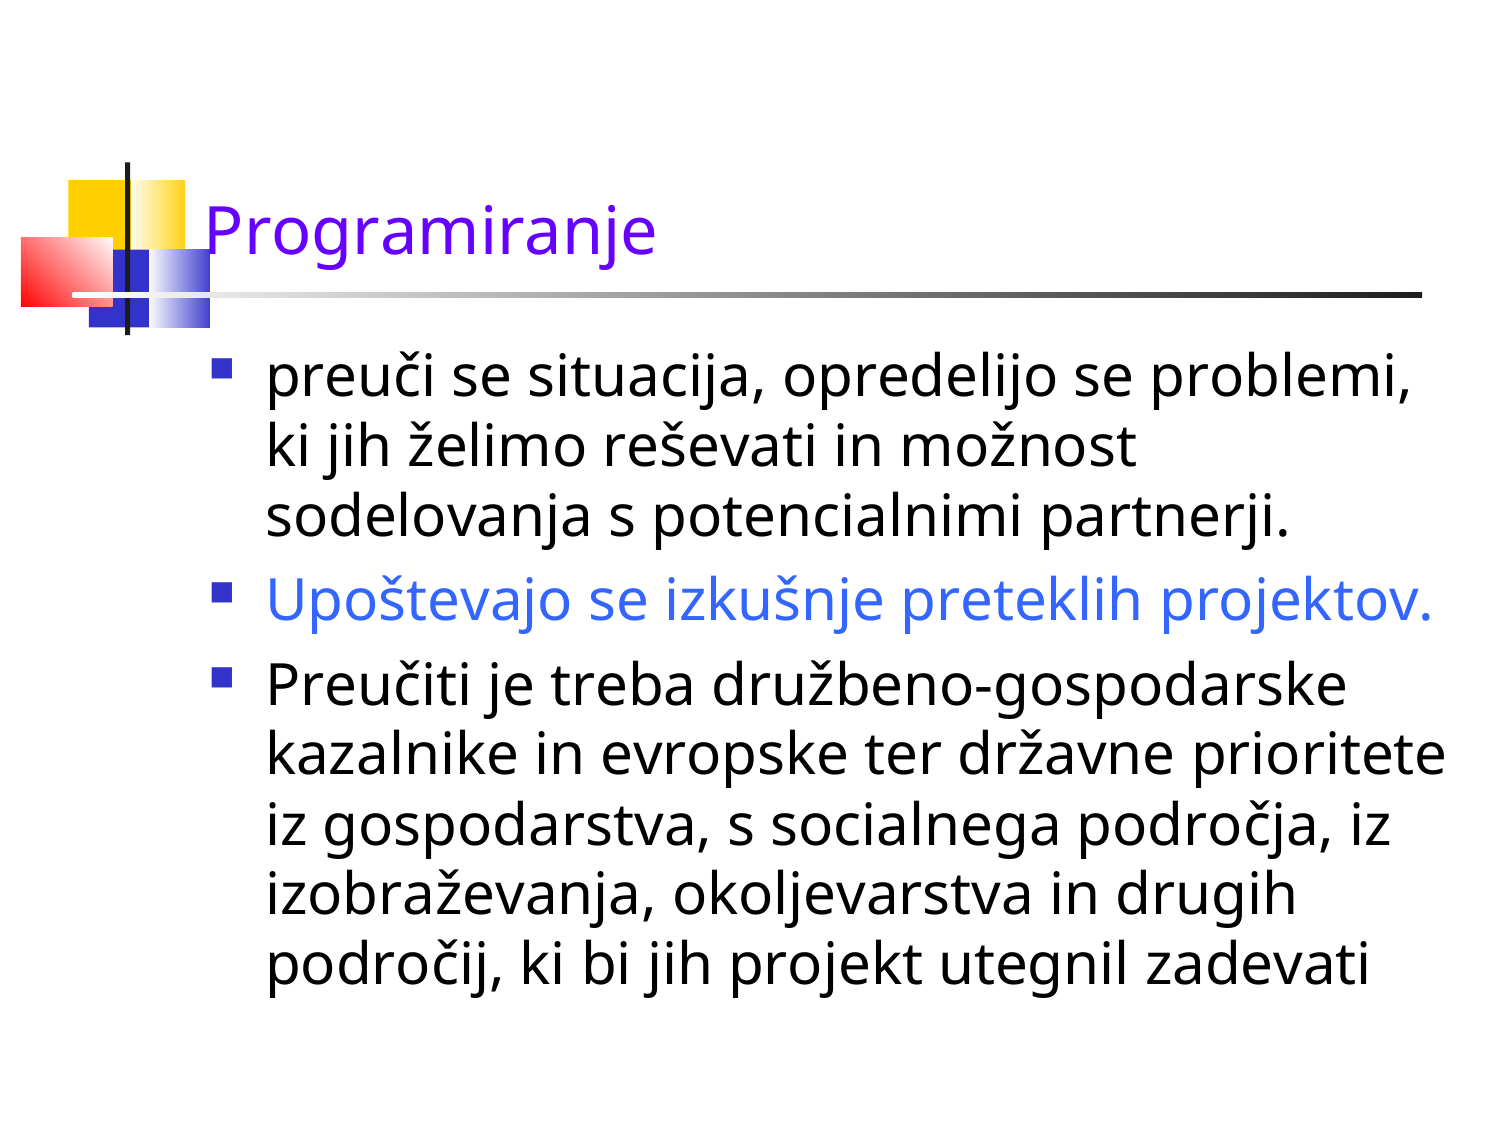

# Programiranje
preuči se situacija, opredelijo se problemi, ki jih želimo reševati in možnost sodelovanja s potencialnimi partnerji.
Upoštevajo se izkušnje preteklih projektov.
Preučiti je treba družbeno-gospodarske kazalnike in evropske ter državne prioritete iz gospodarstva, s socialnega področja, iz izobraževanja, okoljevarstva in drugih področij, ki bi jih projekt utegnil zadevati